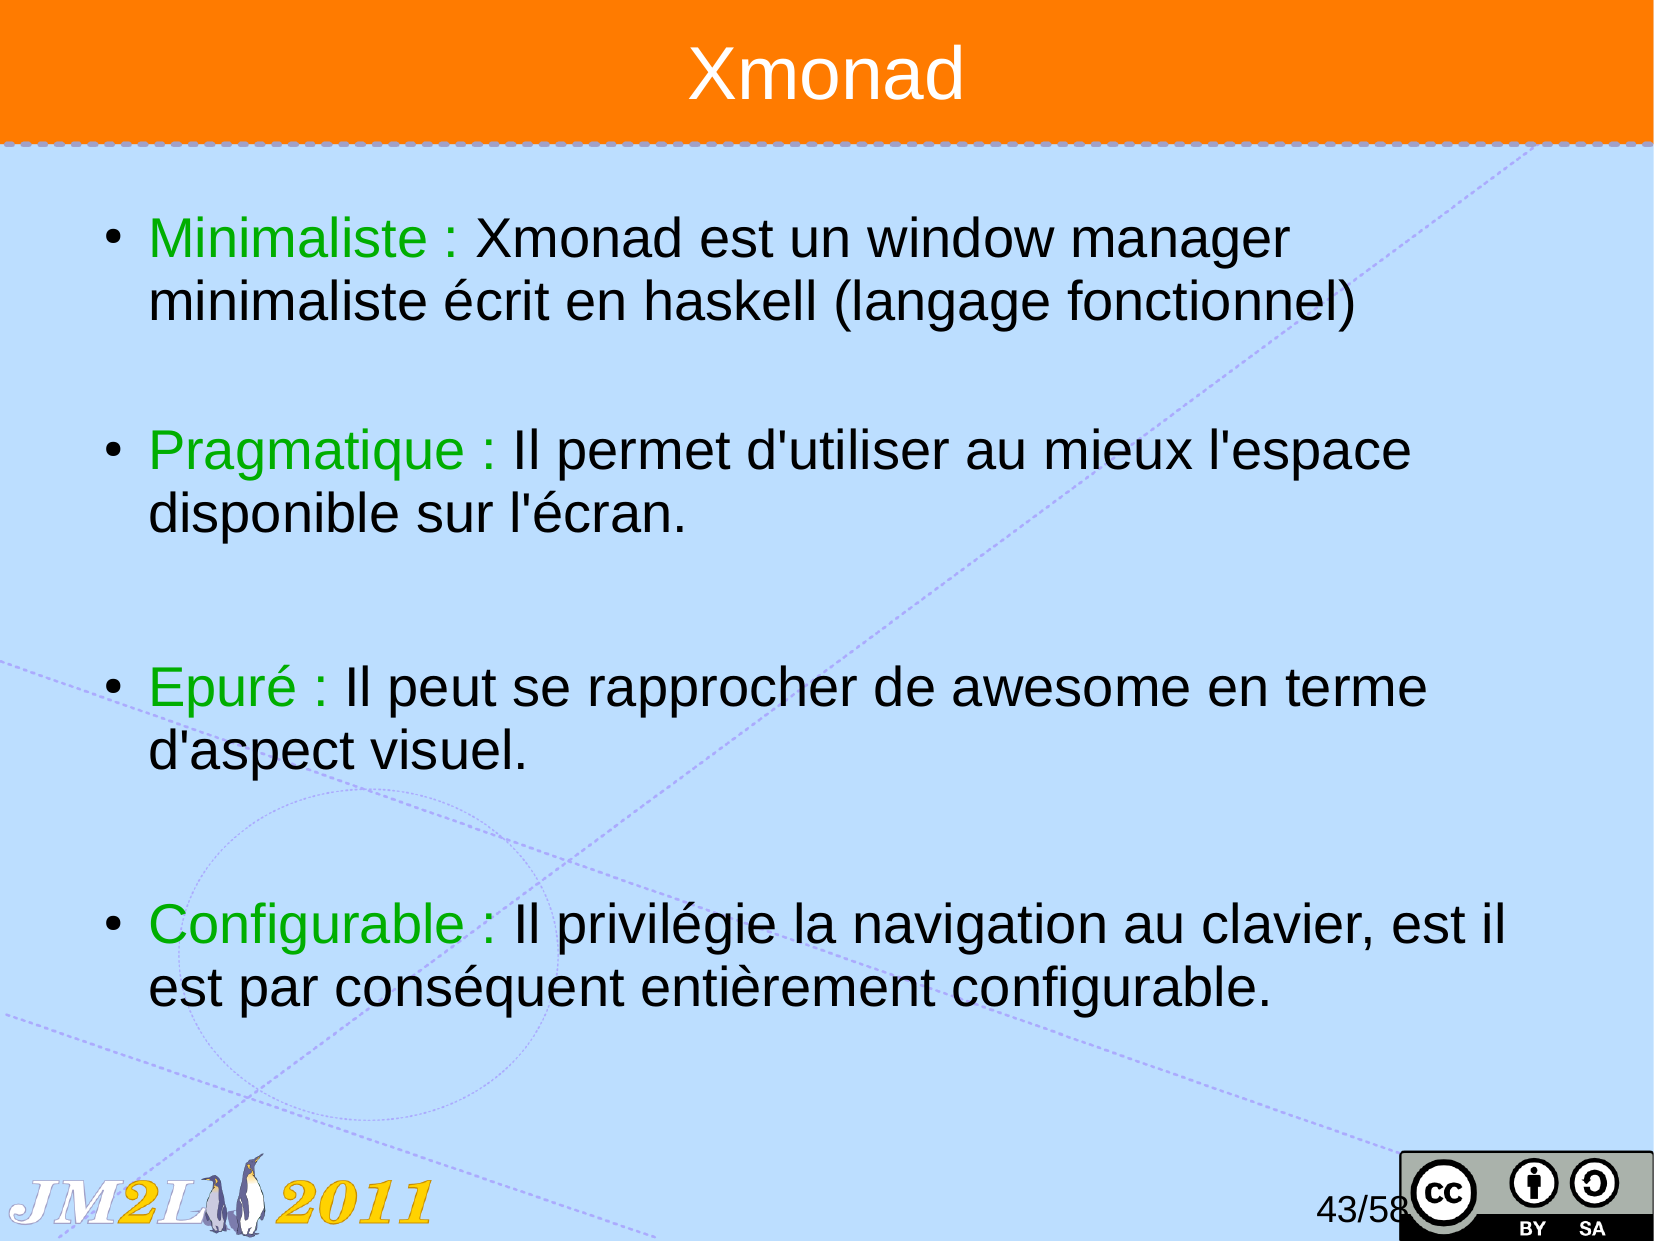

# Xmonad
Minimaliste : Xmonad est un window manager minimaliste écrit en haskell (langage fonctionnel)
Pragmatique : Il permet d'utiliser au mieux l'espace disponible sur l'écran.
Epuré : Il peut se rapprocher de awesome en terme d'aspect visuel.
Configurable : Il privilégie la navigation au clavier, est il est par conséquent entièrement configurable.